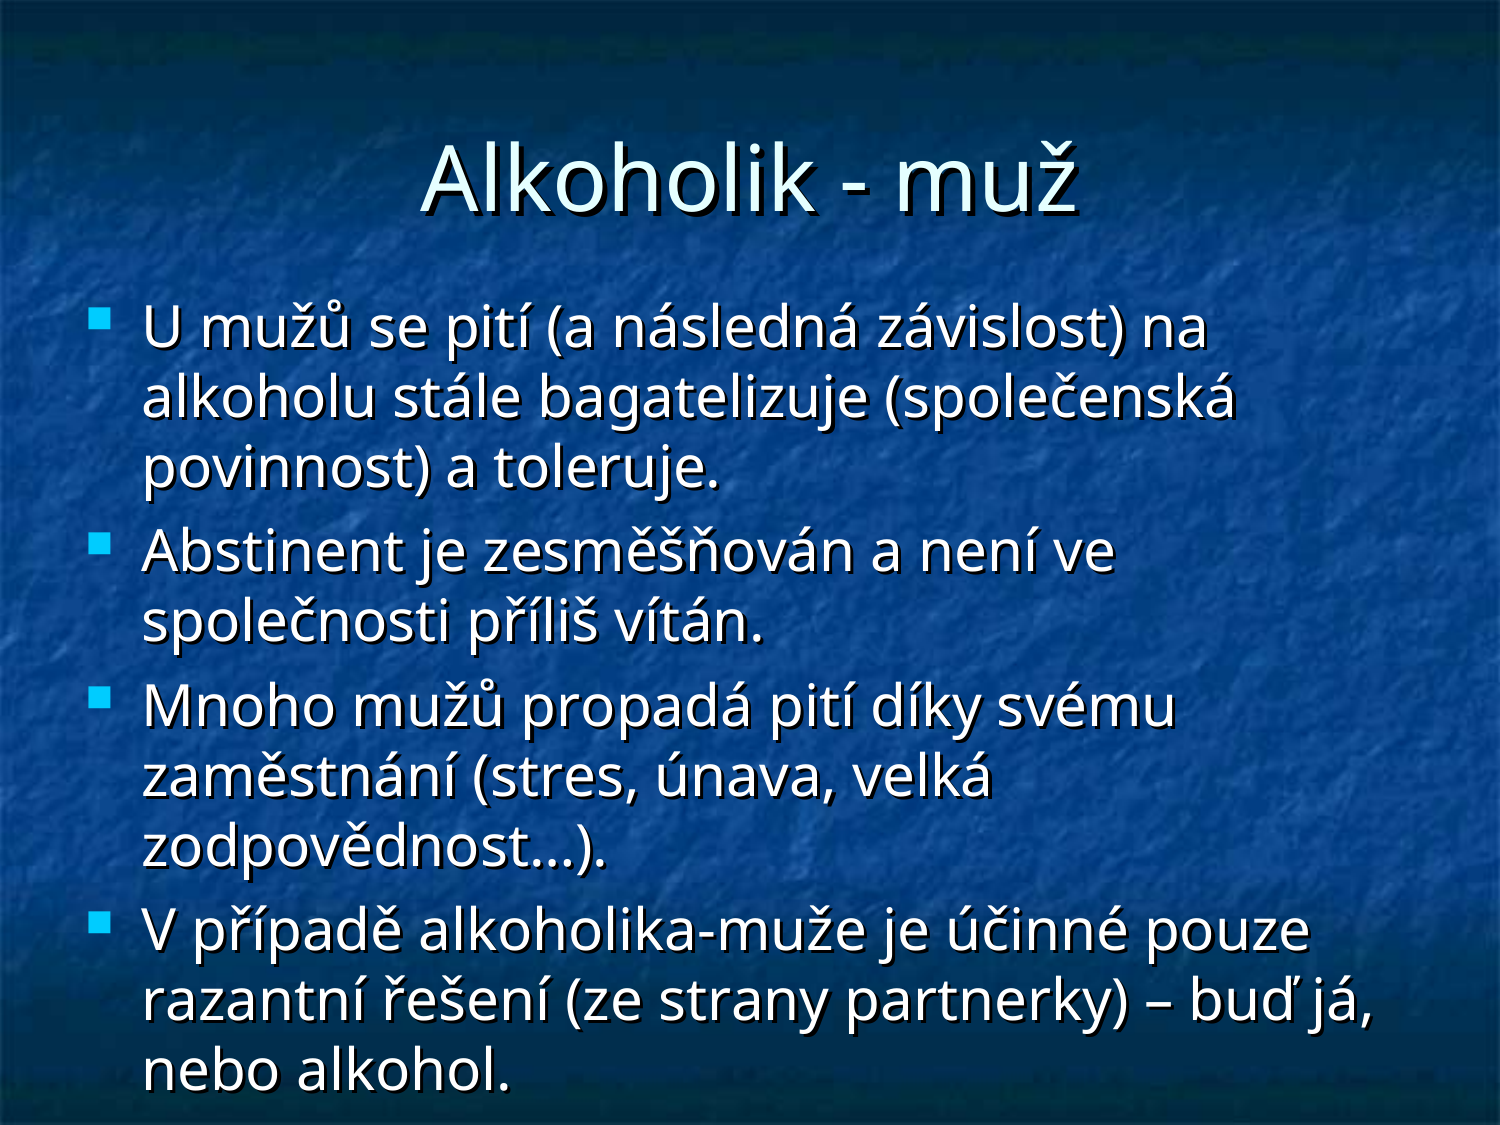

# Alkoholik - muž
U mužů se pití (a následná závislost) na alkoholu stále bagatelizuje (společenská povinnost) a toleruje.
Abstinent je zesměšňován a není ve společnosti příliš vítán.
Mnoho mužů propadá pití díky svému zaměstnání (stres, únava, velká zodpovědnost…).
V případě alkoholika-muže je účinné pouze razantní řešení (ze strany partnerky) – buď já, nebo alkohol.